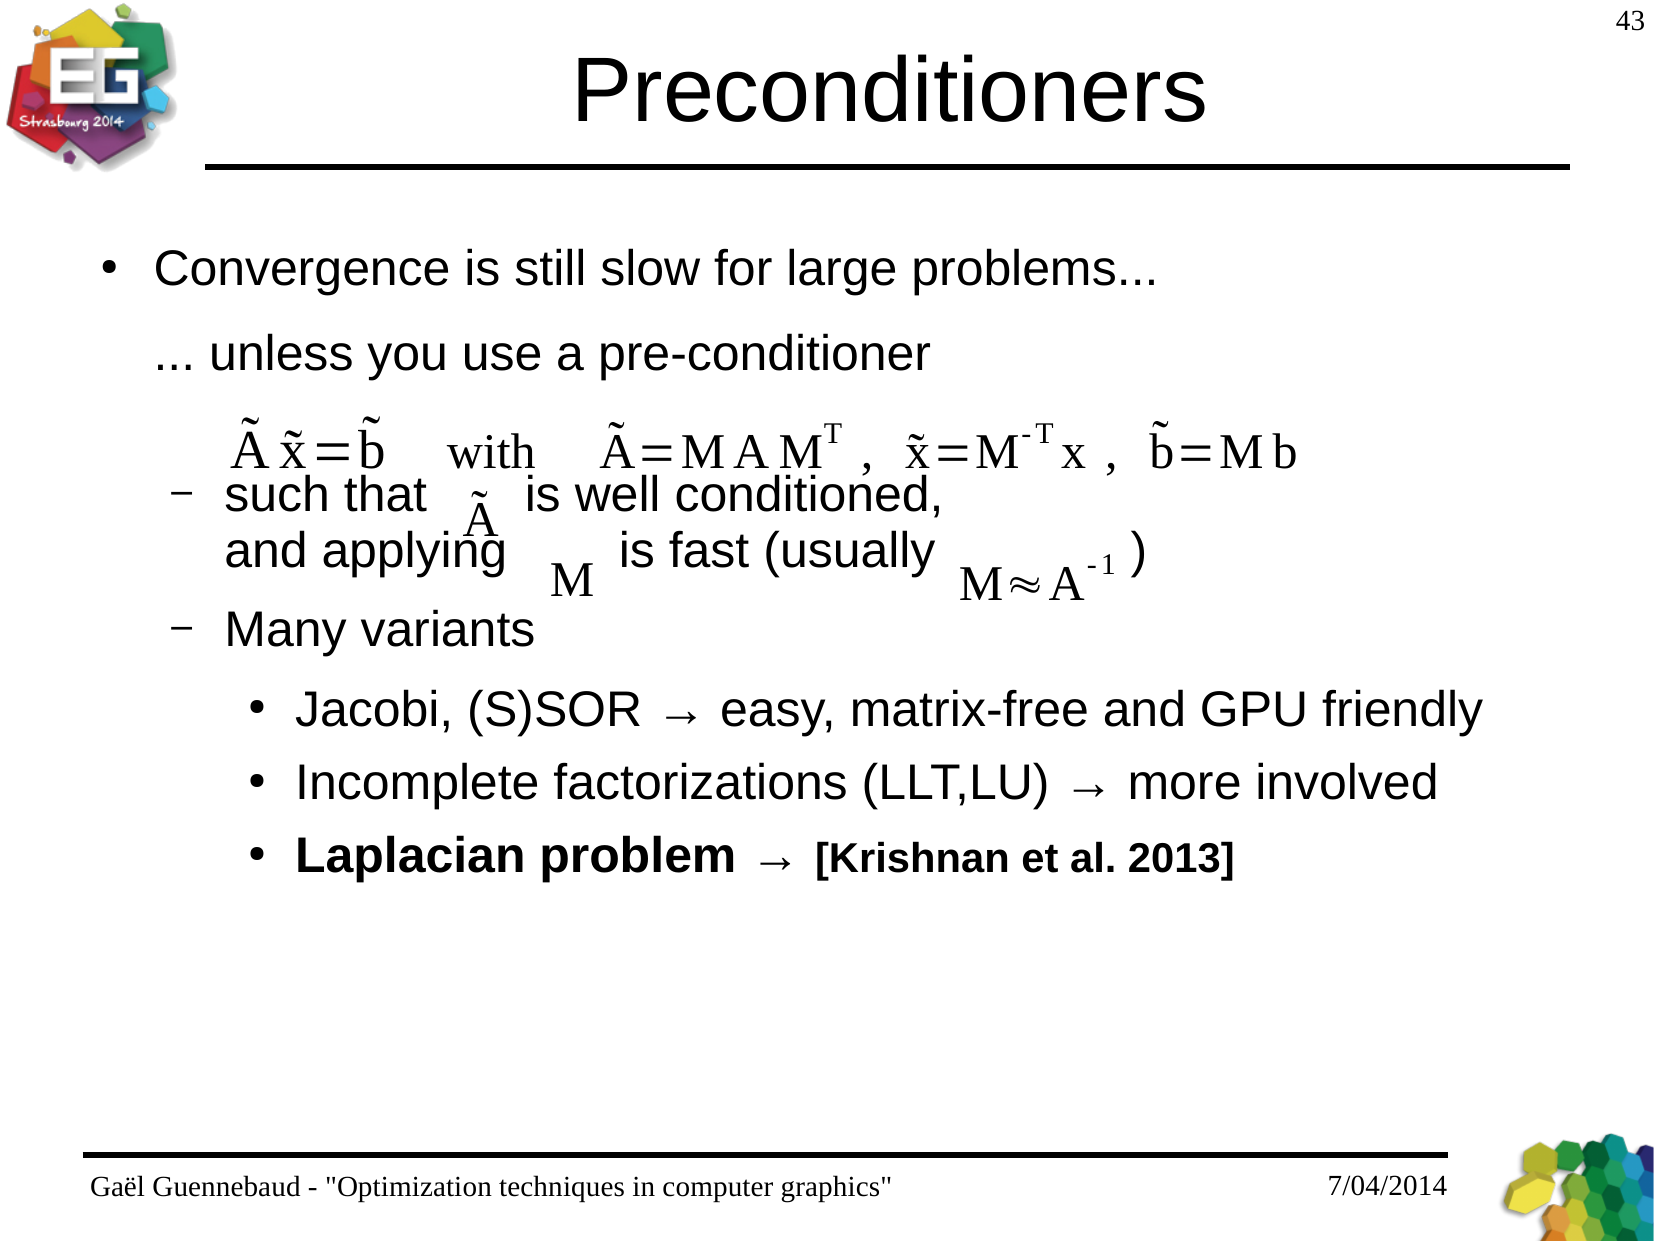

43
# Preconditioners
Convergence is still slow for large problems...
... unless you use a pre-conditioner
such that is well conditioned,
and applying is fast (usually )
Many variants
Jacobi, (S)SOR → easy, matrix-free and GPU friendly
Incomplete factorizations (LLT,LU) → more involved
Laplacian problem → [Krishnan et al. 2013]
7/04/2014
Gaël Guennebaud - "Optimization techniques in computer graphics"